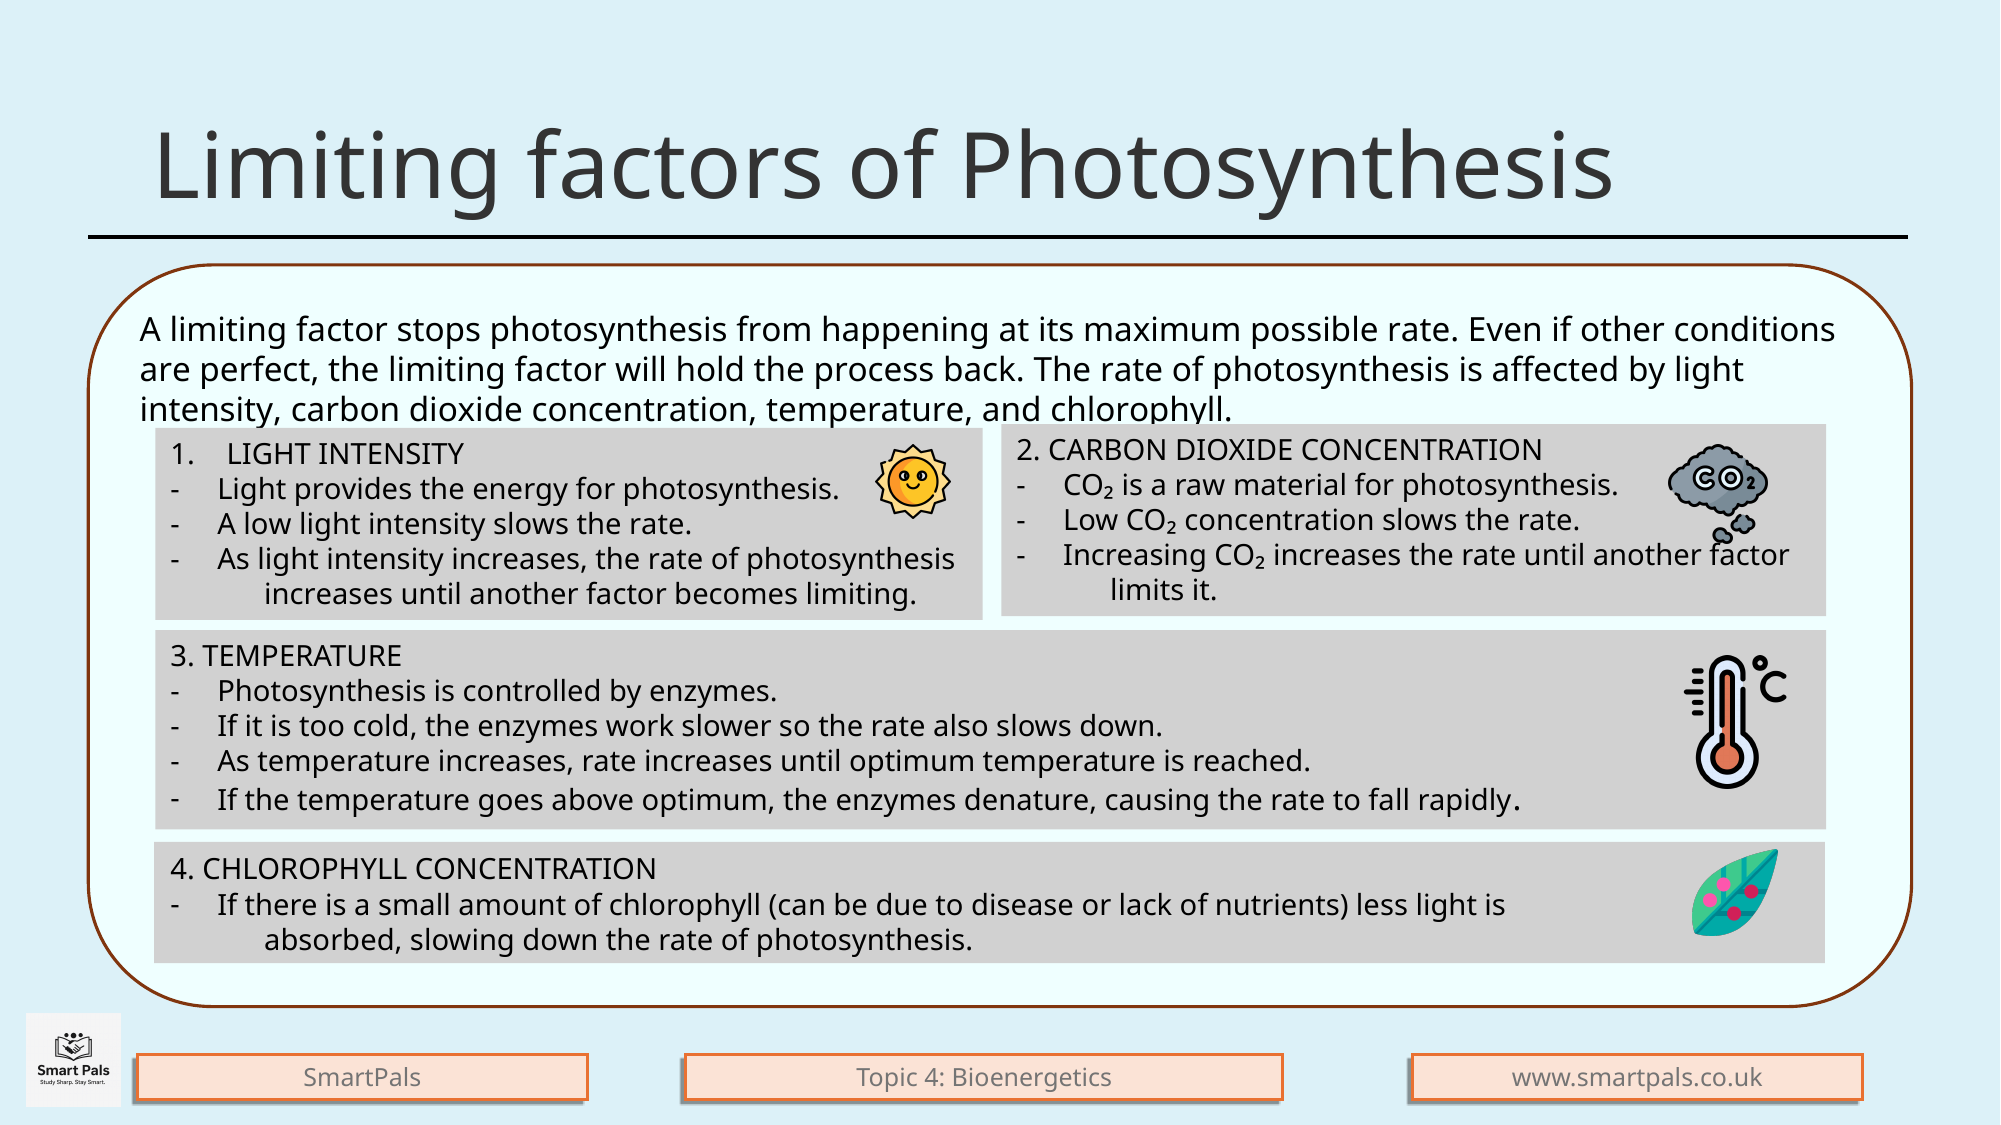

# Limiting factors of Photosynthesis
A limiting factor stops photosynthesis from happening at its maximum possible rate. Even if other conditions are perfect, the limiting factor will hold the process back. The rate of photosynthesis is affected by light intensity, carbon dioxide concentration, temperature, and chlorophyll.
2. CARBON DIOXIDE CONCENTRATION
CO₂ is a raw material for photosynthesis.
Low CO₂ concentration slows the rate.
Increasing CO₂ increases the rate until another factor limits it.
LIGHT INTENSITY
Light provides the energy for photosynthesis.
A low light intensity slows the rate.
As light intensity increases, the rate of photosynthesis increases until another factor becomes limiting.
3. TEMPERATURE
Photosynthesis is controlled by enzymes.
If it is too cold, the enzymes work slower so the rate also slows down.
As temperature increases, rate increases until optimum temperature is reached.
If the temperature goes above optimum, the enzymes denature, causing the rate to fall rapidly.
4. CHLOROPHYLL CONCENTRATION
If there is a small amount of chlorophyll (can be due to disease or lack of nutrients) less light is absorbed, slowing down the rate of photosynthesis.